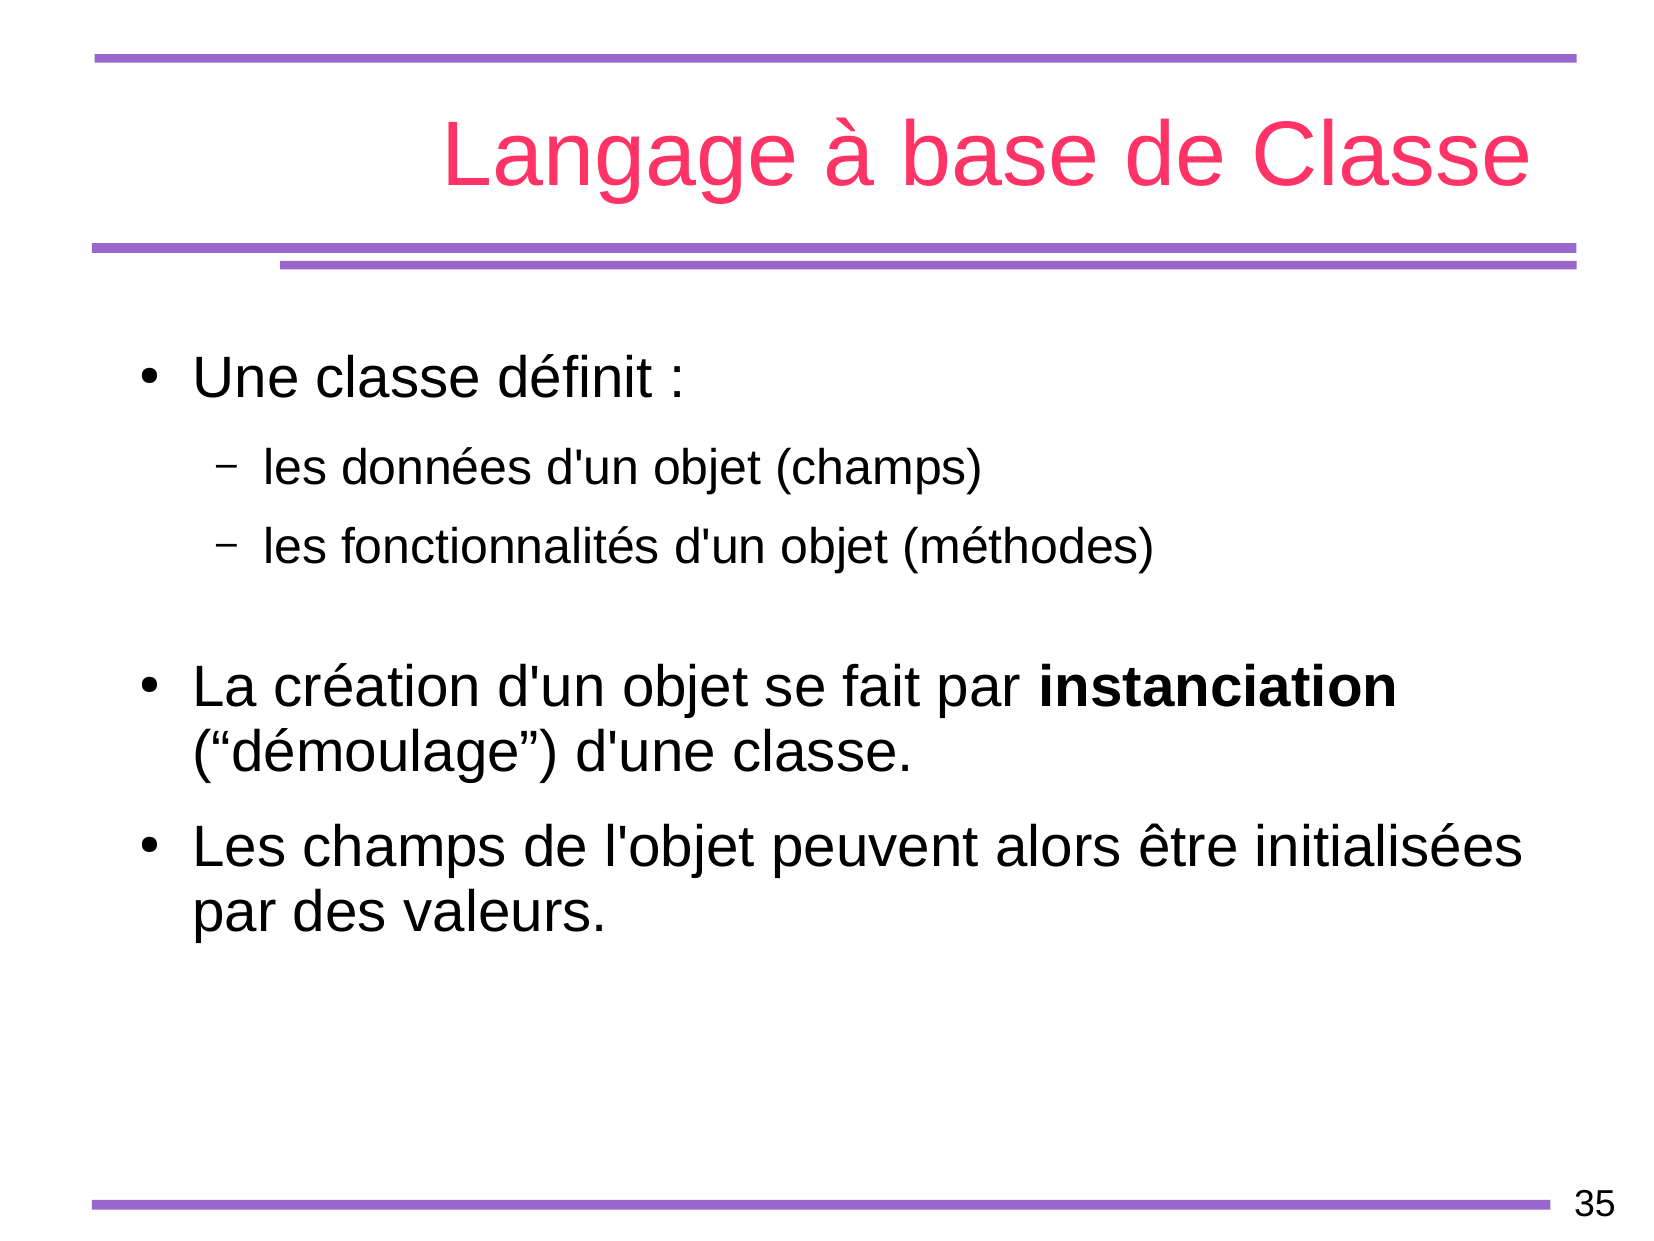

# Langage à base de Classe
Une classe définit :
les données d'un objet (champs)
les fonctionnalités d'un objet (méthodes)
La création d'un objet se fait par instanciation (“démoulage”) d'une classe.
Les champs de l'objet peuvent alors être initialisées par des valeurs.